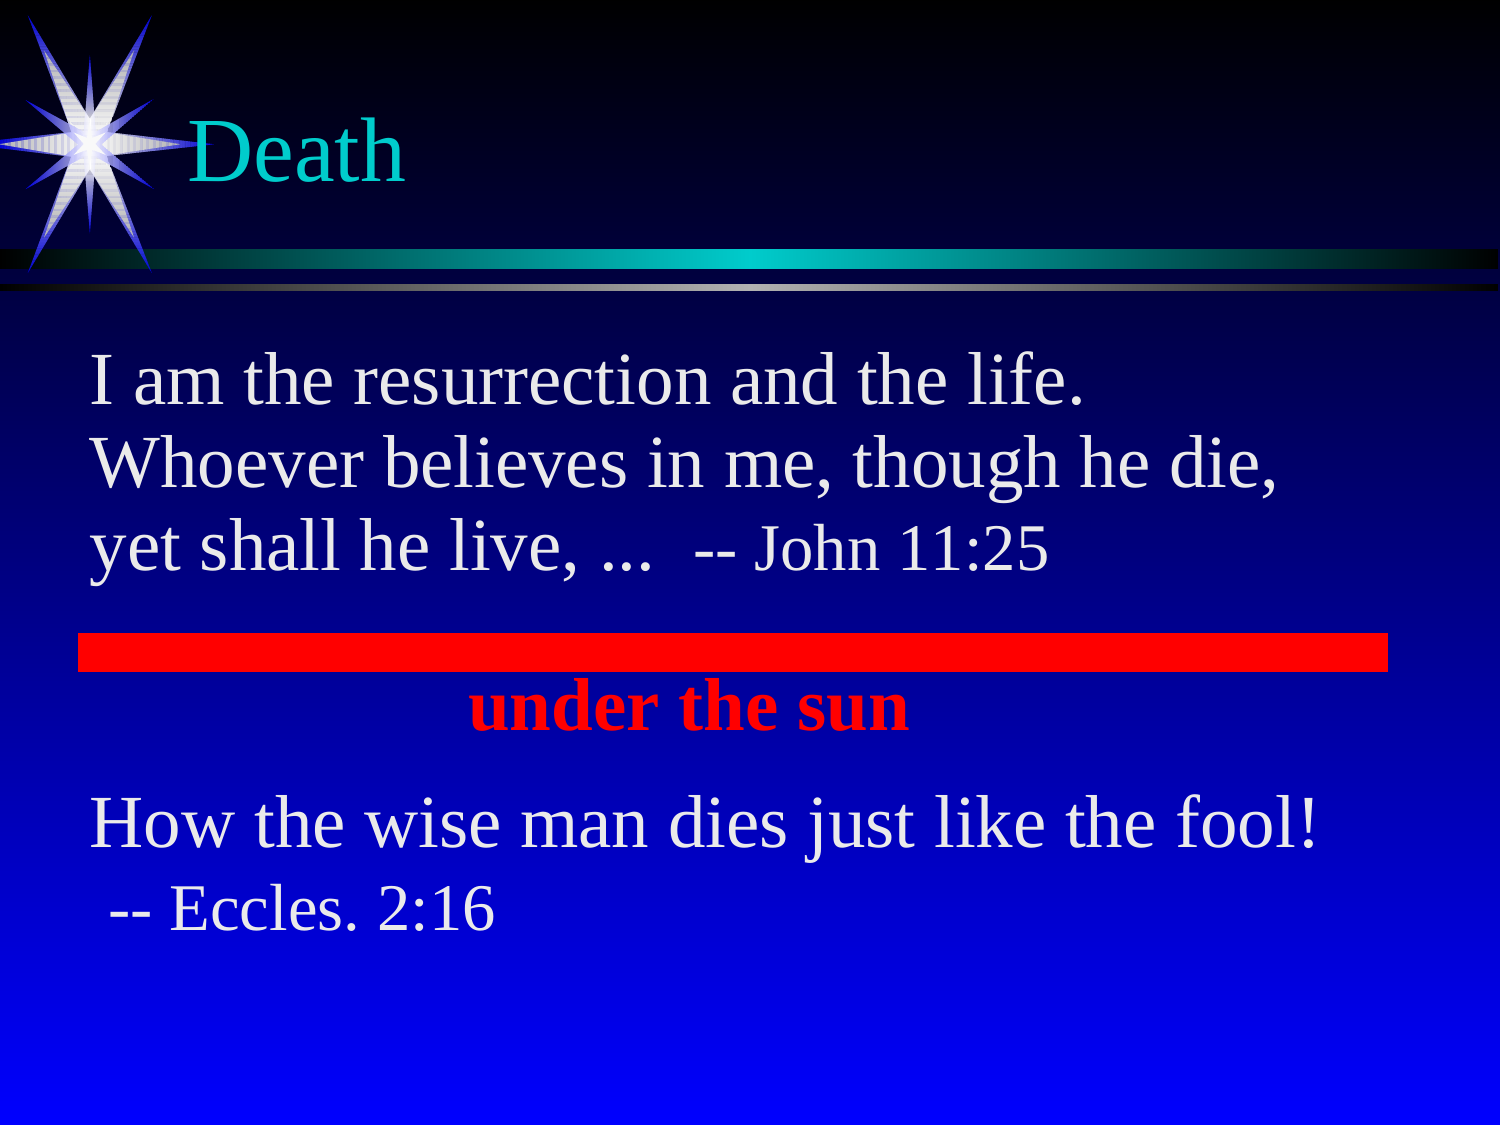

# Death
I am the resurrection and the life. Whoever believes in me, though he die, yet shall he live, ... -- John 11:25
under the sun
How the wise man dies just like the fool!
 -- Eccles. 2:16